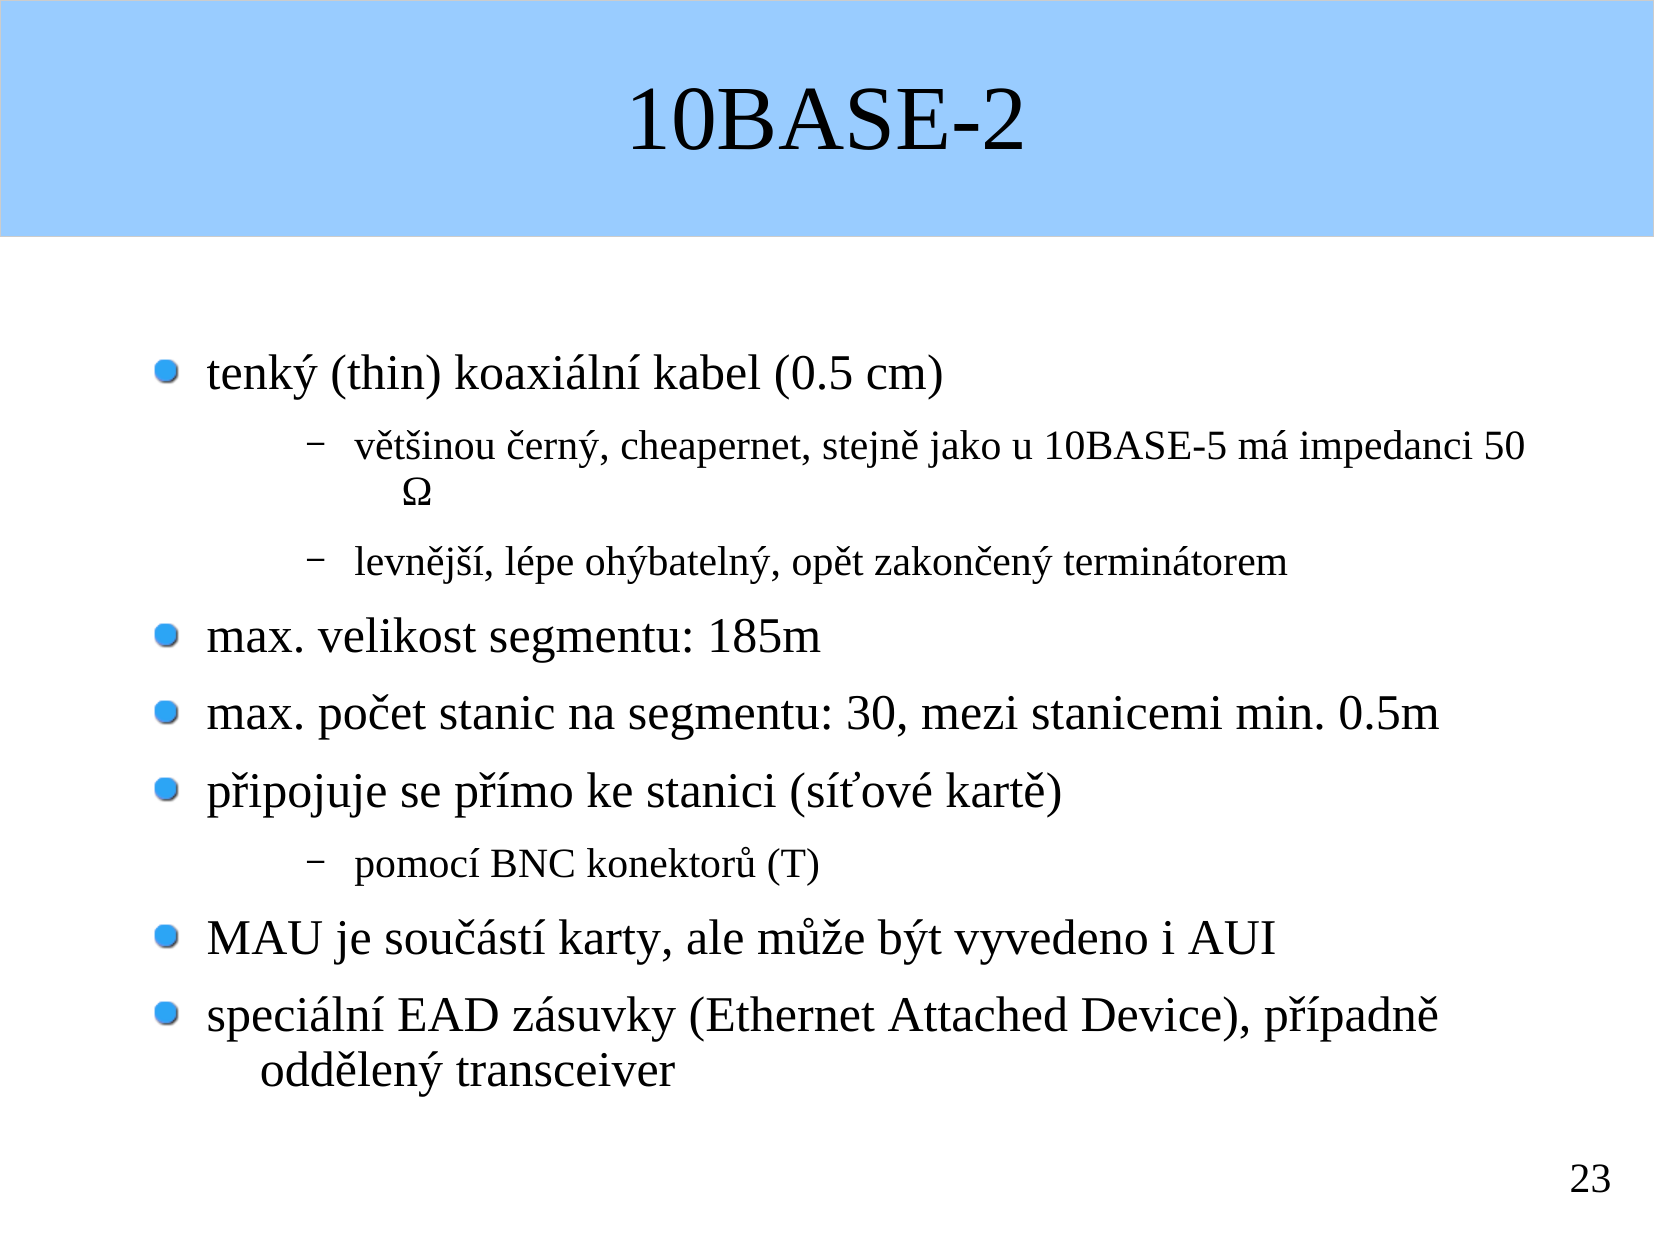

# 10BASE-2
tenký (thin) koaxiální kabel (0.5 cm)
většinou černý, cheapernet, stejně jako u 10BASE-5 má impedanci 50 Ω
levnější, lépe ohýbatelný, opět zakončený terminátorem
max. velikost segmentu: 185m
max. počet stanic na segmentu: 30, mezi stanicemi min. 0.5m
připojuje se přímo ke stanici (síťové kartě)
pomocí BNC konektorů (T)
MAU je součástí karty, ale může být vyvedeno i AUI
speciální EAD zásuvky (Ethernet Attached Device), případně oddělený transceiver